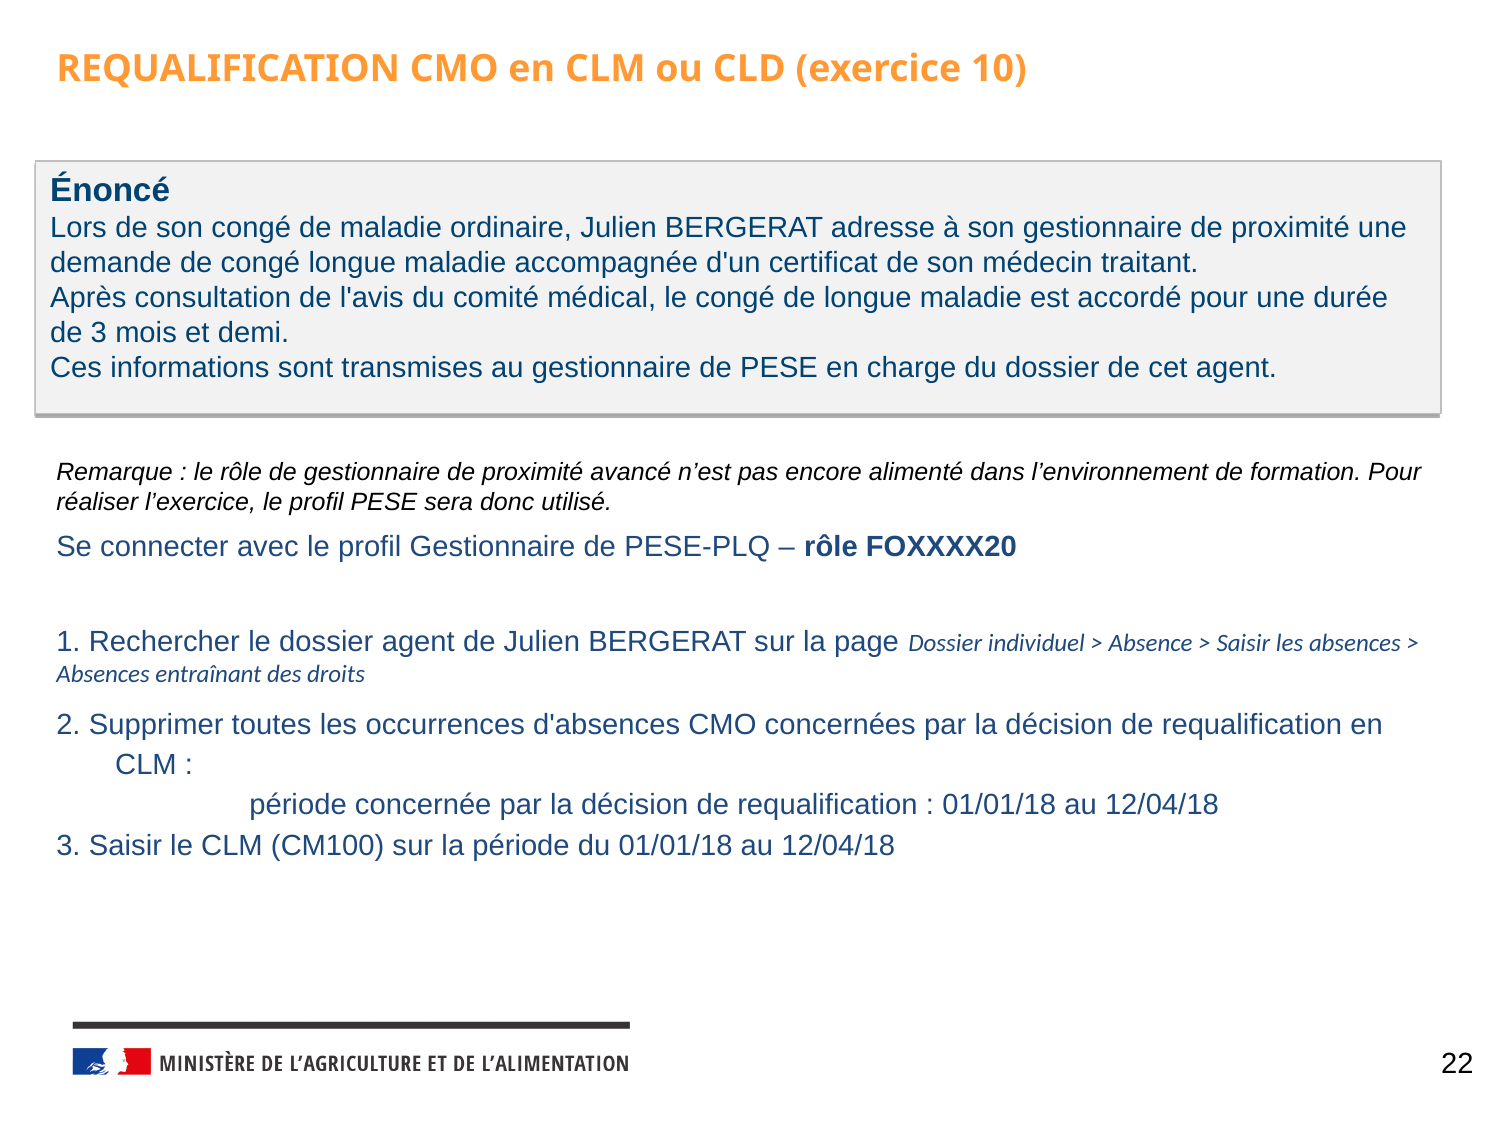

REQUALIFICATION CMO en CLM ou CLD (exercice 10)
Énoncé
Lors de son congé de maladie ordinaire, Julien BERGERAT adresse à son gestionnaire de proximité une demande de congé longue maladie accompagnée d'un certificat de son médecin traitant.
Après consultation de l'avis du comité médical, le congé de longue maladie est accordé pour une durée de 3 mois et demi.
Ces informations sont transmises au gestionnaire de PESE en charge du dossier de cet agent.
Remarque : le rôle de gestionnaire de proximité avancé n’est pas encore alimenté dans l’environnement de formation. Pour réaliser l’exercice, le profil PESE sera donc utilisé.
Se connecter avec le profil Gestionnaire de PESE-PLQ – rôle FOXXXX20
1. Rechercher le dossier agent de Julien BERGERAT sur la page Dossier individuel > Absence > Saisir les absences > Absences entraînant des droits
2. Supprimer toutes les occurrences d'absences CMO concernées par la décision de requalification en CLM :
	période concernée par la décision de requalification : 01/01/18 au 12/04/18
3. Saisir le CLM (CM100) sur la période du 01/01/18 au 12/04/18